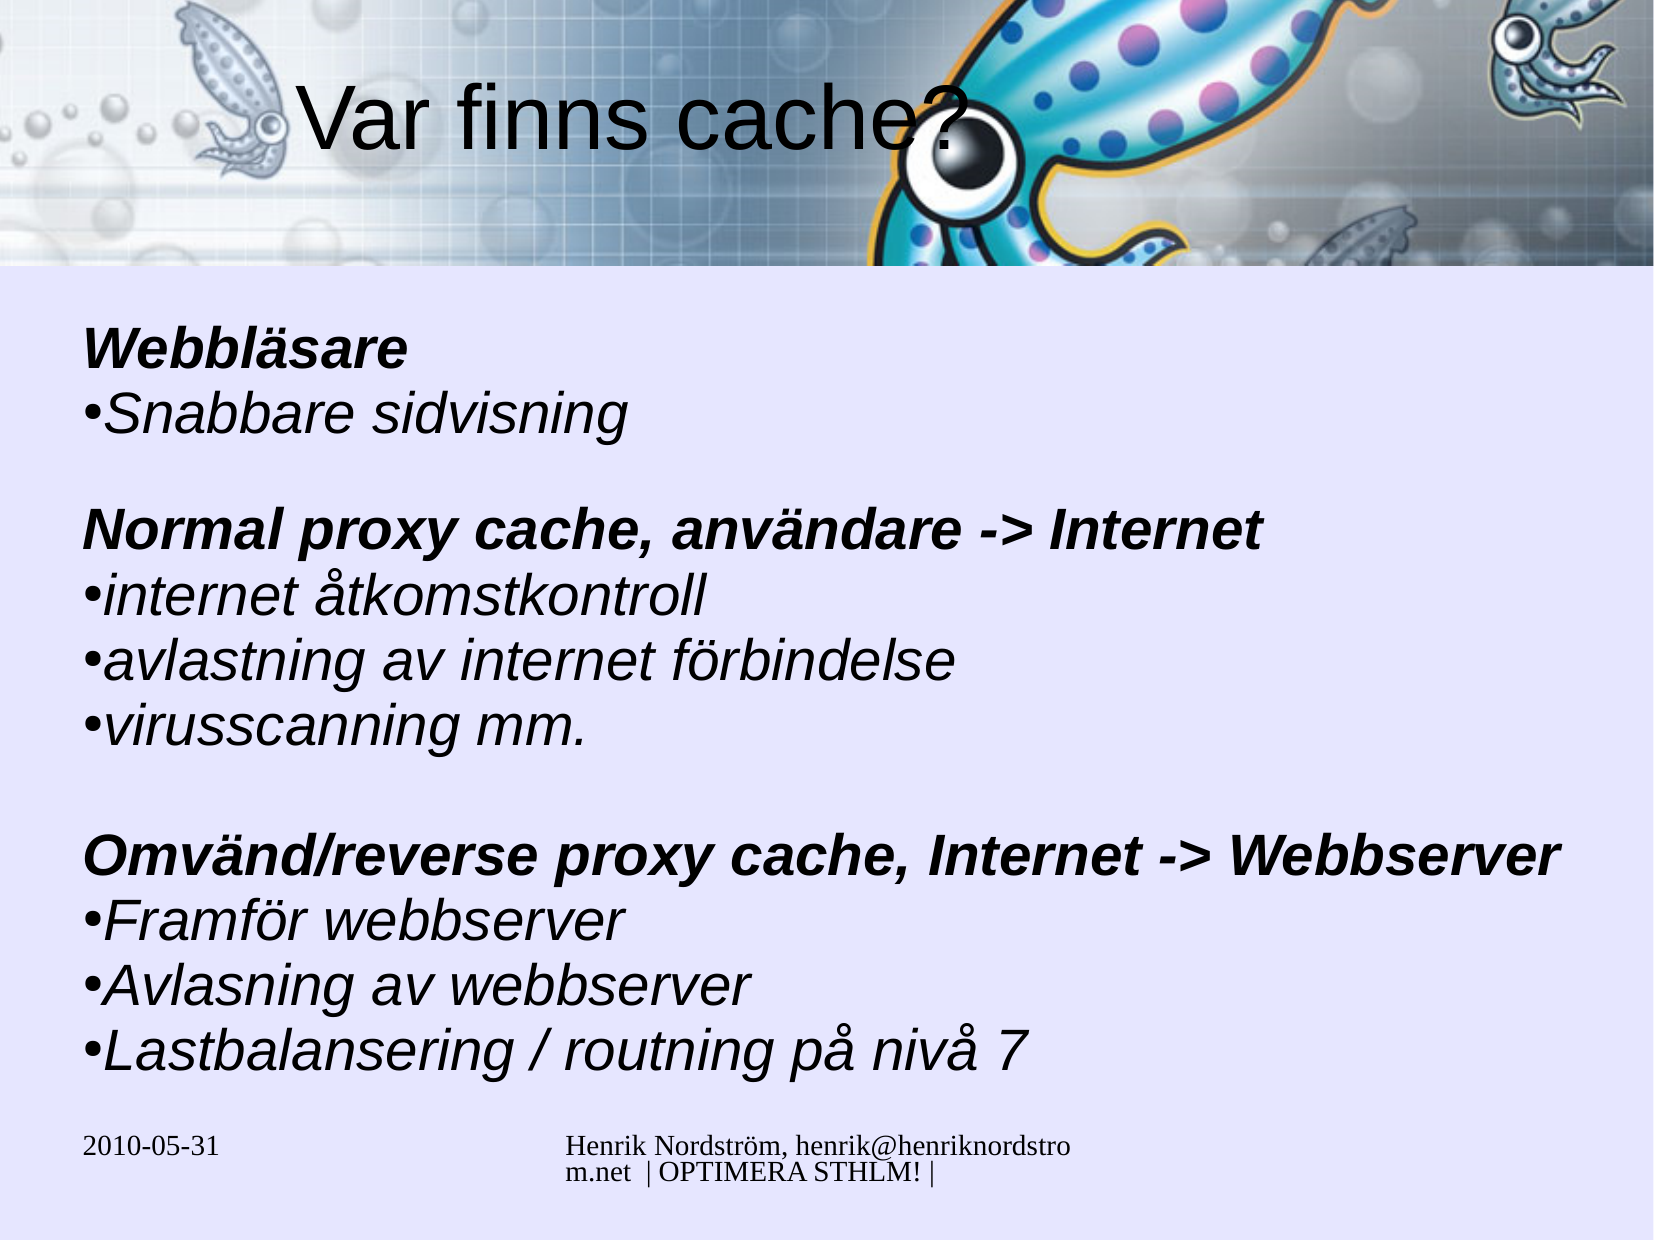

# Var finns cache?
Webbläsare
Snabbare sidvisning
Normal proxy cache, användare -> Internet
internet åtkomstkontroll
avlastning av internet förbindelse
virusscanning mm.
Omvänd/reverse proxy cache, Internet -> Webbserver
Framför webbserver
Avlasning av webbserver
Lastbalansering / routning på nivå 7
2010-05-31
Henrik Nordström, henrik@henriknordstrom.net | OPTIMERA STHLM! |